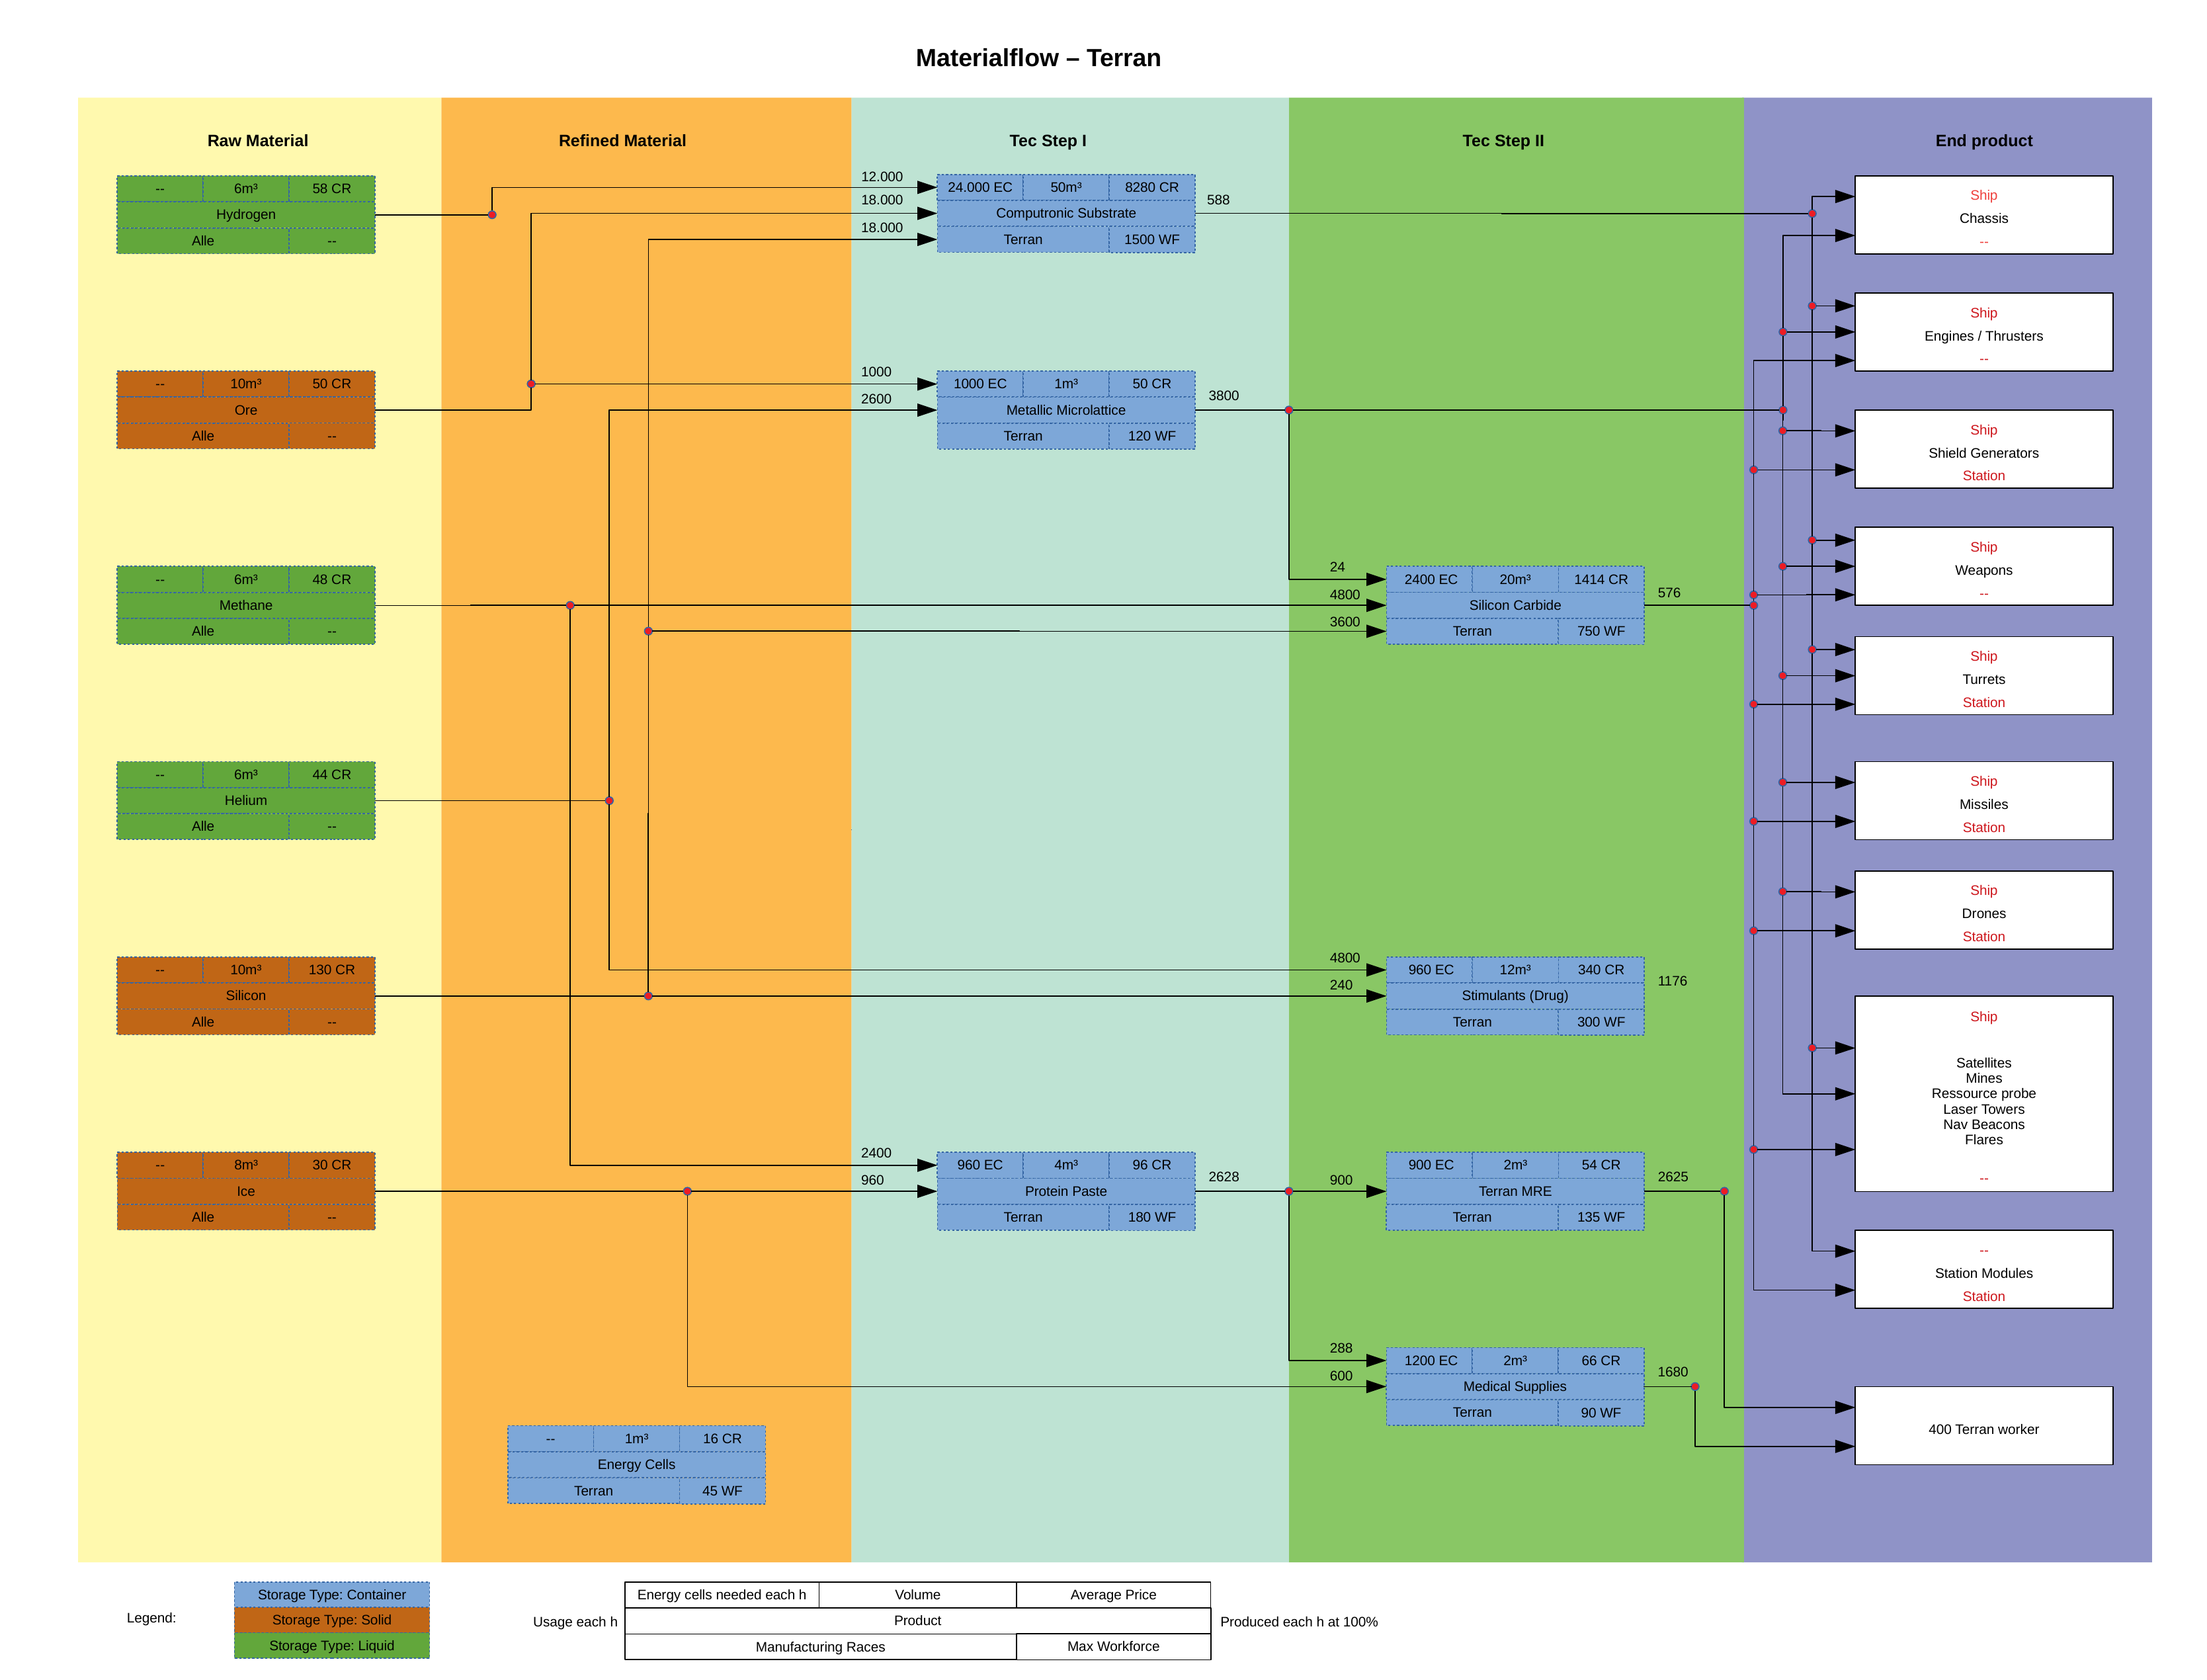

Materialflow – Terran
Raw Material
Refined Material
Tec Step I
Tec Step II
End product
12.000
24.000 EC
50m³
8280 CR
--
6m³
58 CR
Ship
Chassis
--
18.000
588
Computronic Substrate
Hydrogen
18.000
Terran
1500 WF
Alle
--
Ship
Engines / Thrusters
--
1000
--
10m³
50 CR
1000 EC
1m³
50 CR
3800
2600
Ore
Metallic Microlattice
Ship
Shield Generators
Station
--
Alle
Terran
120 WF
Ship
Weapons
--
24
--
6m³
48 CR
 2400 EC
20m³
1414 CR
576
4800
Silicon Carbide
Methane
3600
Terran
Alle
--
750 WF
Ship
Turrets
Station
--
6m³
44 CR
Ship
Missiles
Station
Helium
Alle
--
Ship
Drones
Station
4800
--
10m³
130 CR
 960 EC
12m³
340 CR
1176
240
Silicon
Stimulants (Drug)
Ship
Satellites
Mines
Ressource probe
Laser Towers
Nav Beacons
Flares
--
Alle
--
Terran
300 WF
2400
--
8m³
30 CR
960 EC
4m³
96 CR
 900 EC
2m³
54 CR
2628
2625
960
900
Ice
Protein Paste
Terran MRE
Alle
--
Terran
135 WF
180 WF
Terran
--
Station Modules
Station
288
 1200 EC
2m³
66 CR
1680
600
Medical Supplies
400 Terran worker
Terran
90 WF
--
1m³
16 CR
Energy Cells
Terran
45 WF
Storage Type: Container
Energy cells needed each h
Volume
Average Price
Legend:
Storage Type: Solid
Product
Usage each h
Produced each h at 100%
Storage Type: Liquid
Max Workforce
Manufacturing Races